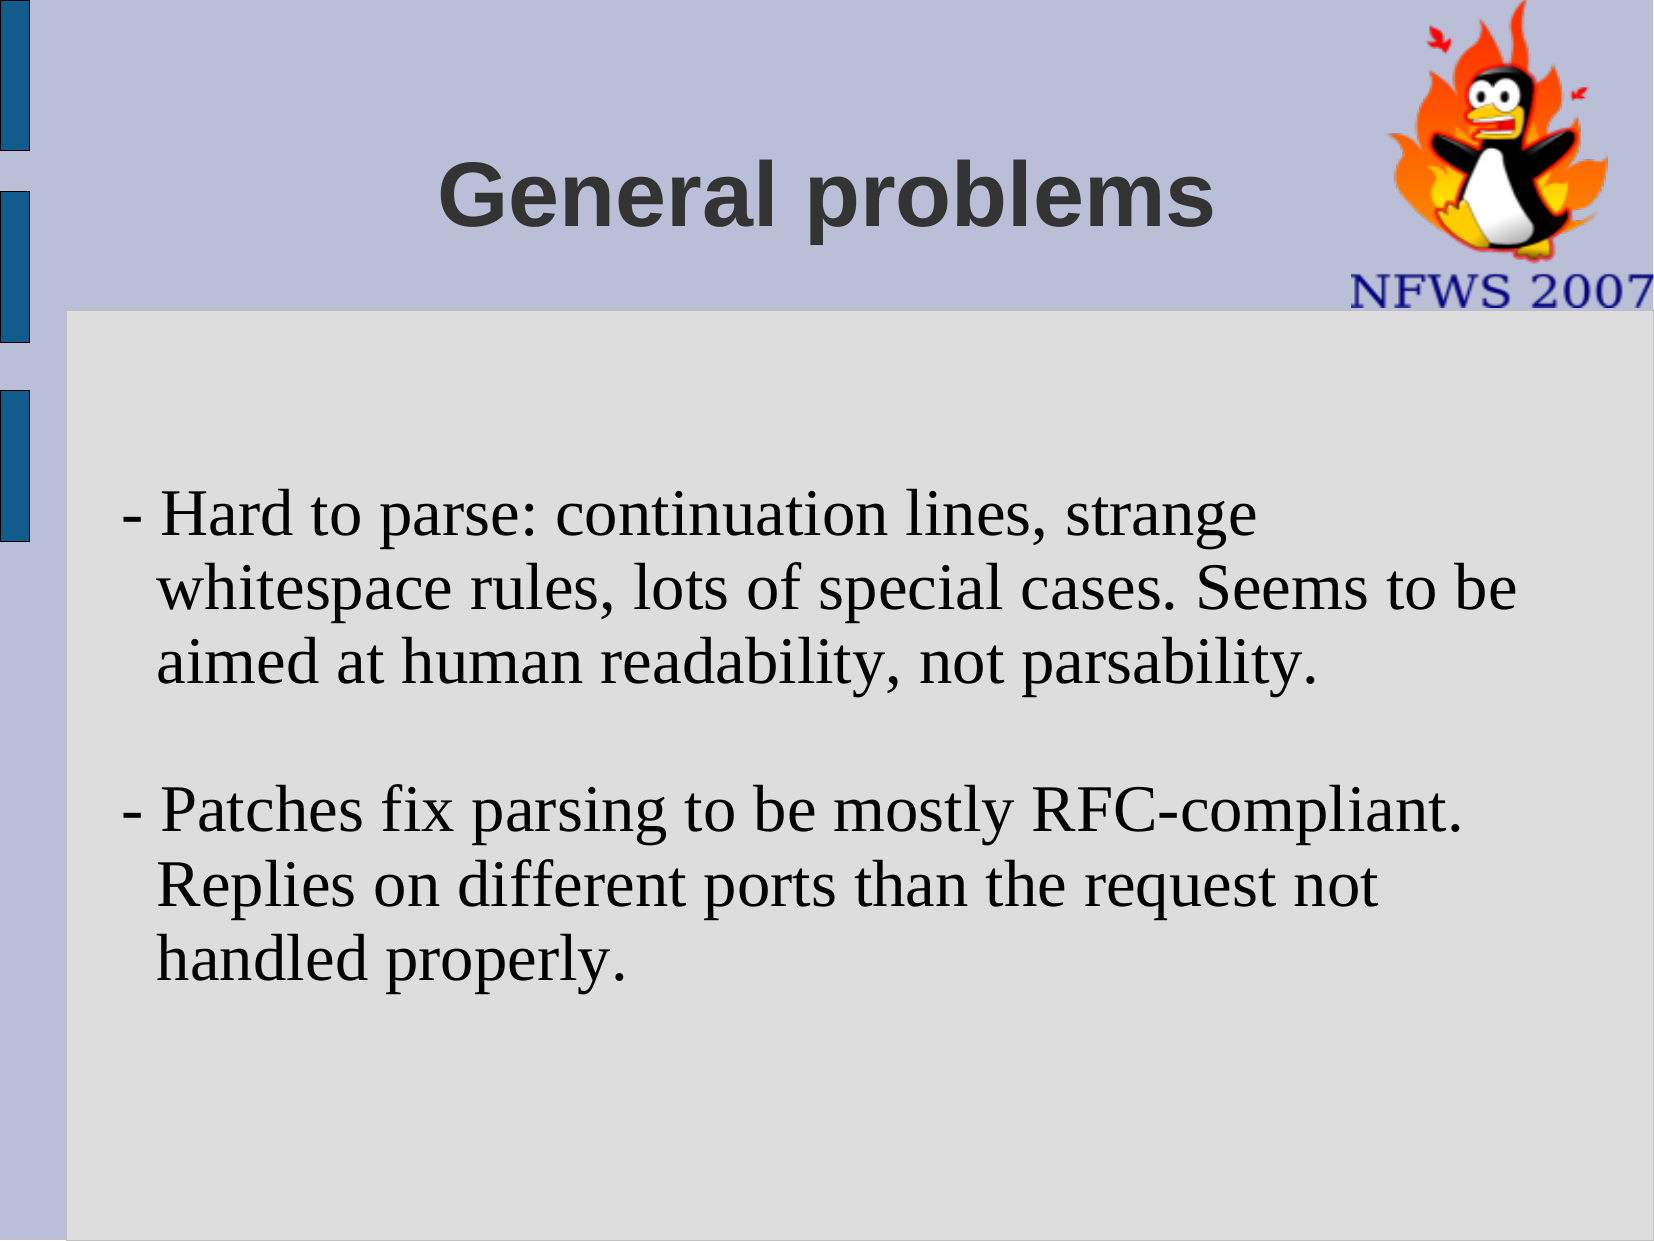

# General problems
- Hard to parse: continuation lines, strange whitespace rules, lots of special cases. Seems to be aimed at human readability, not parsability.
- Patches fix parsing to be mostly RFC-compliant. Replies on different ports than the request not handled properly.